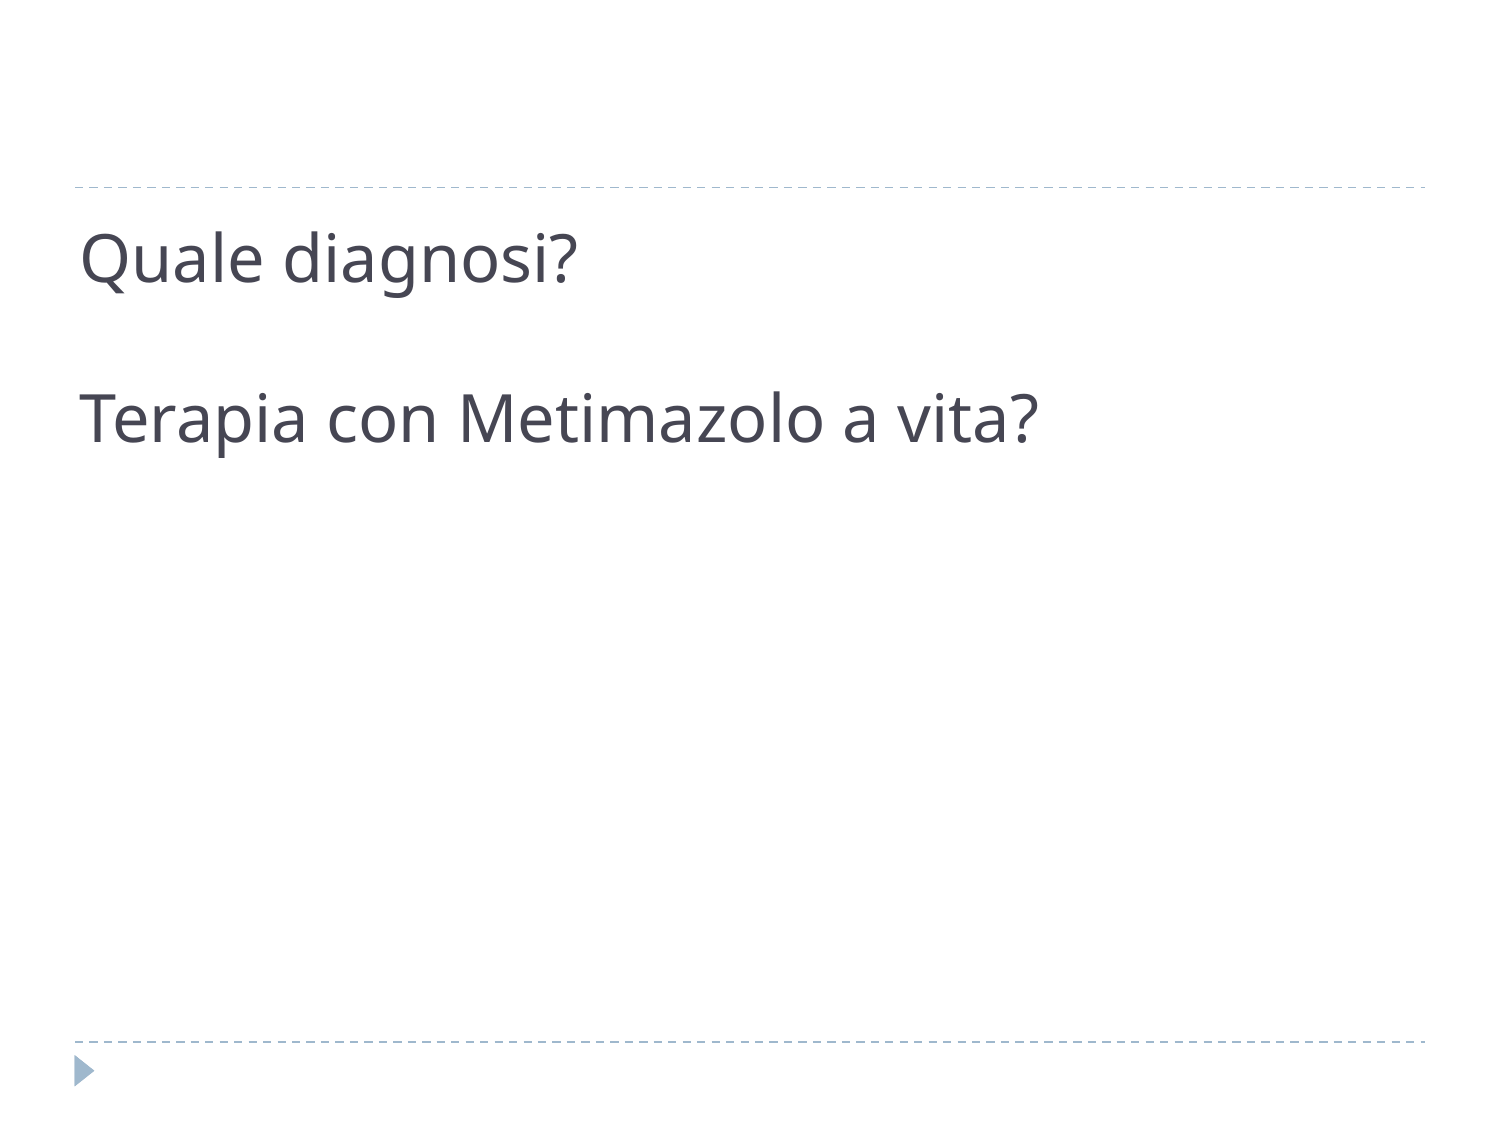

# Quale diagnosi? Terapia con Metimazolo a vita?